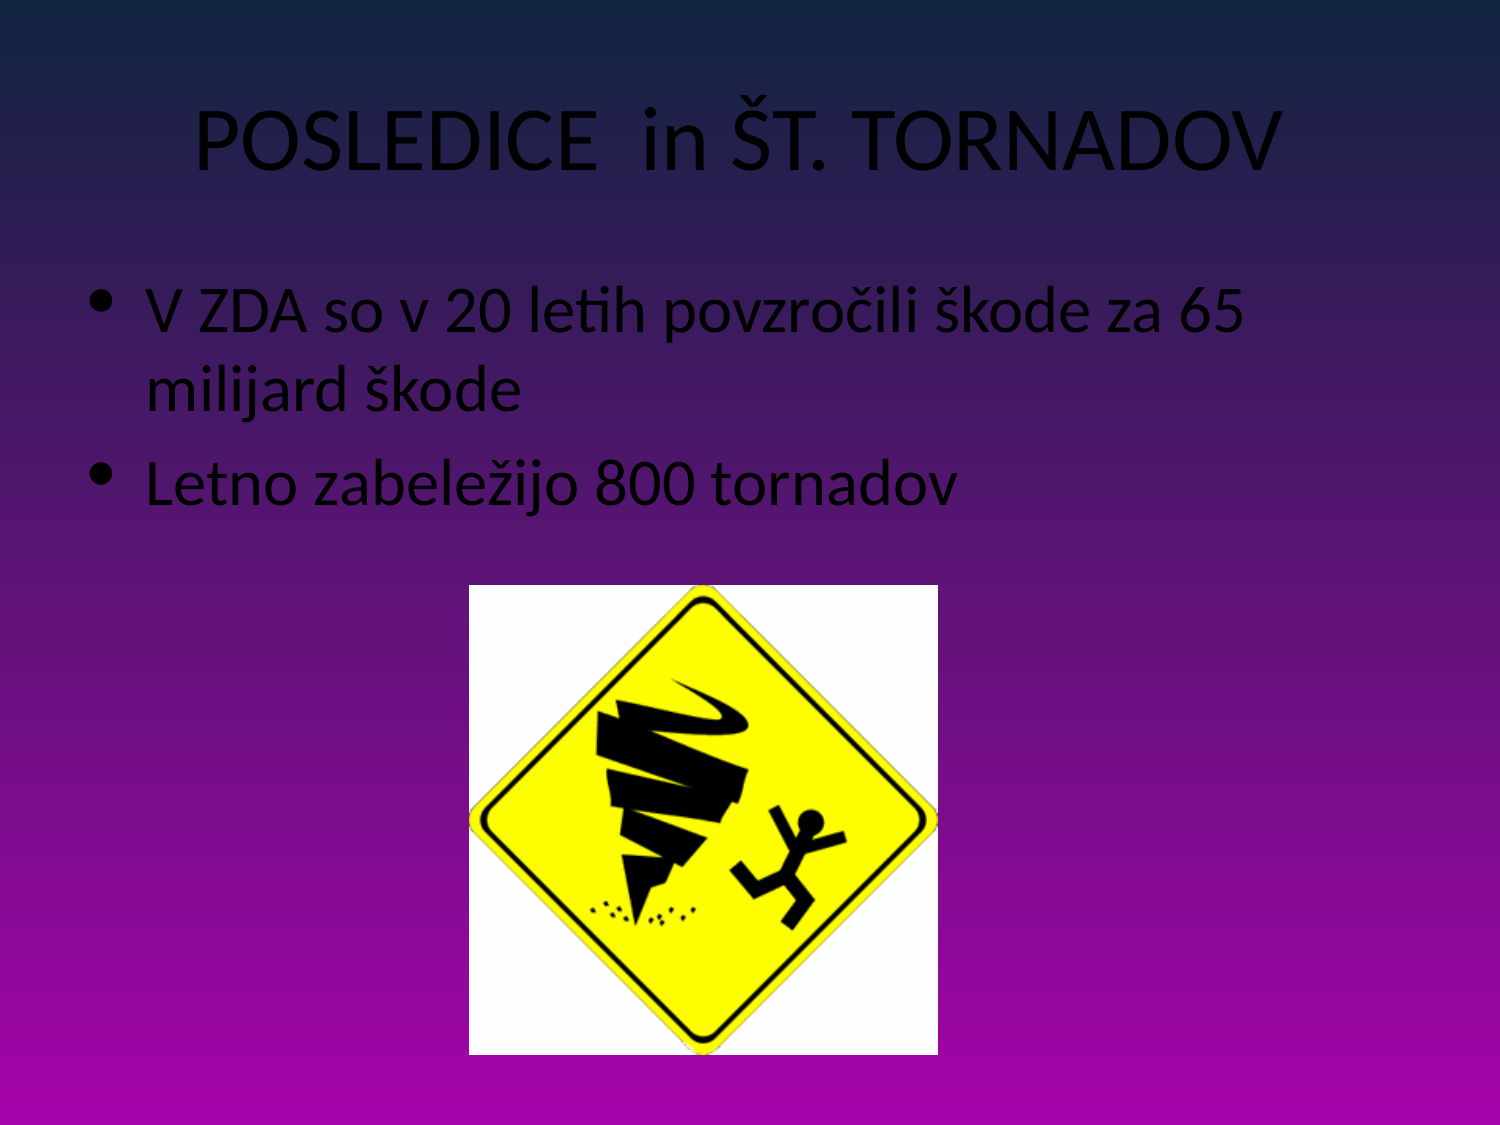

# POSLEDICE in ŠT. TORNADOV
V ZDA so v 20 letih povzročili škode za 65 milijard škode
Letno zabeležijo 800 tornadov